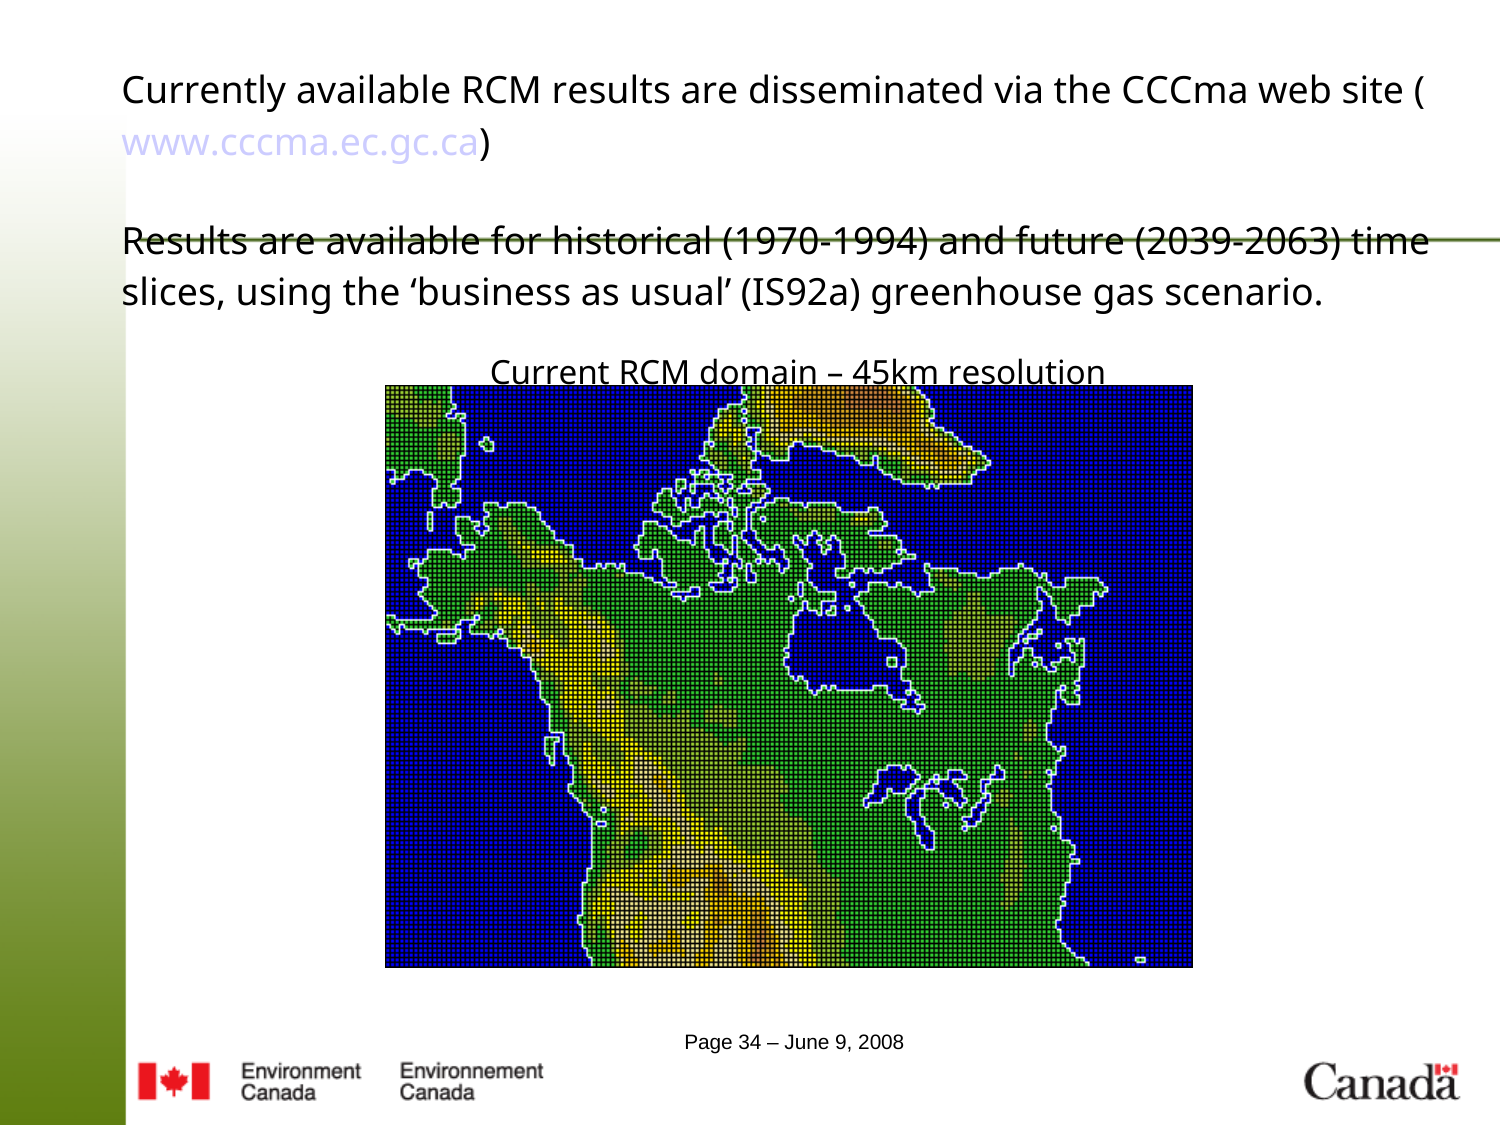

Currently available RCM results are disseminated via the CCCma web site (www.cccma.ec.gc.ca)
Results are available for historical (1970-1994) and future (2039-2063) time slices, using the ‘business as usual’ (IS92a) greenhouse gas scenario.
Current RCM domain – 45km resolution